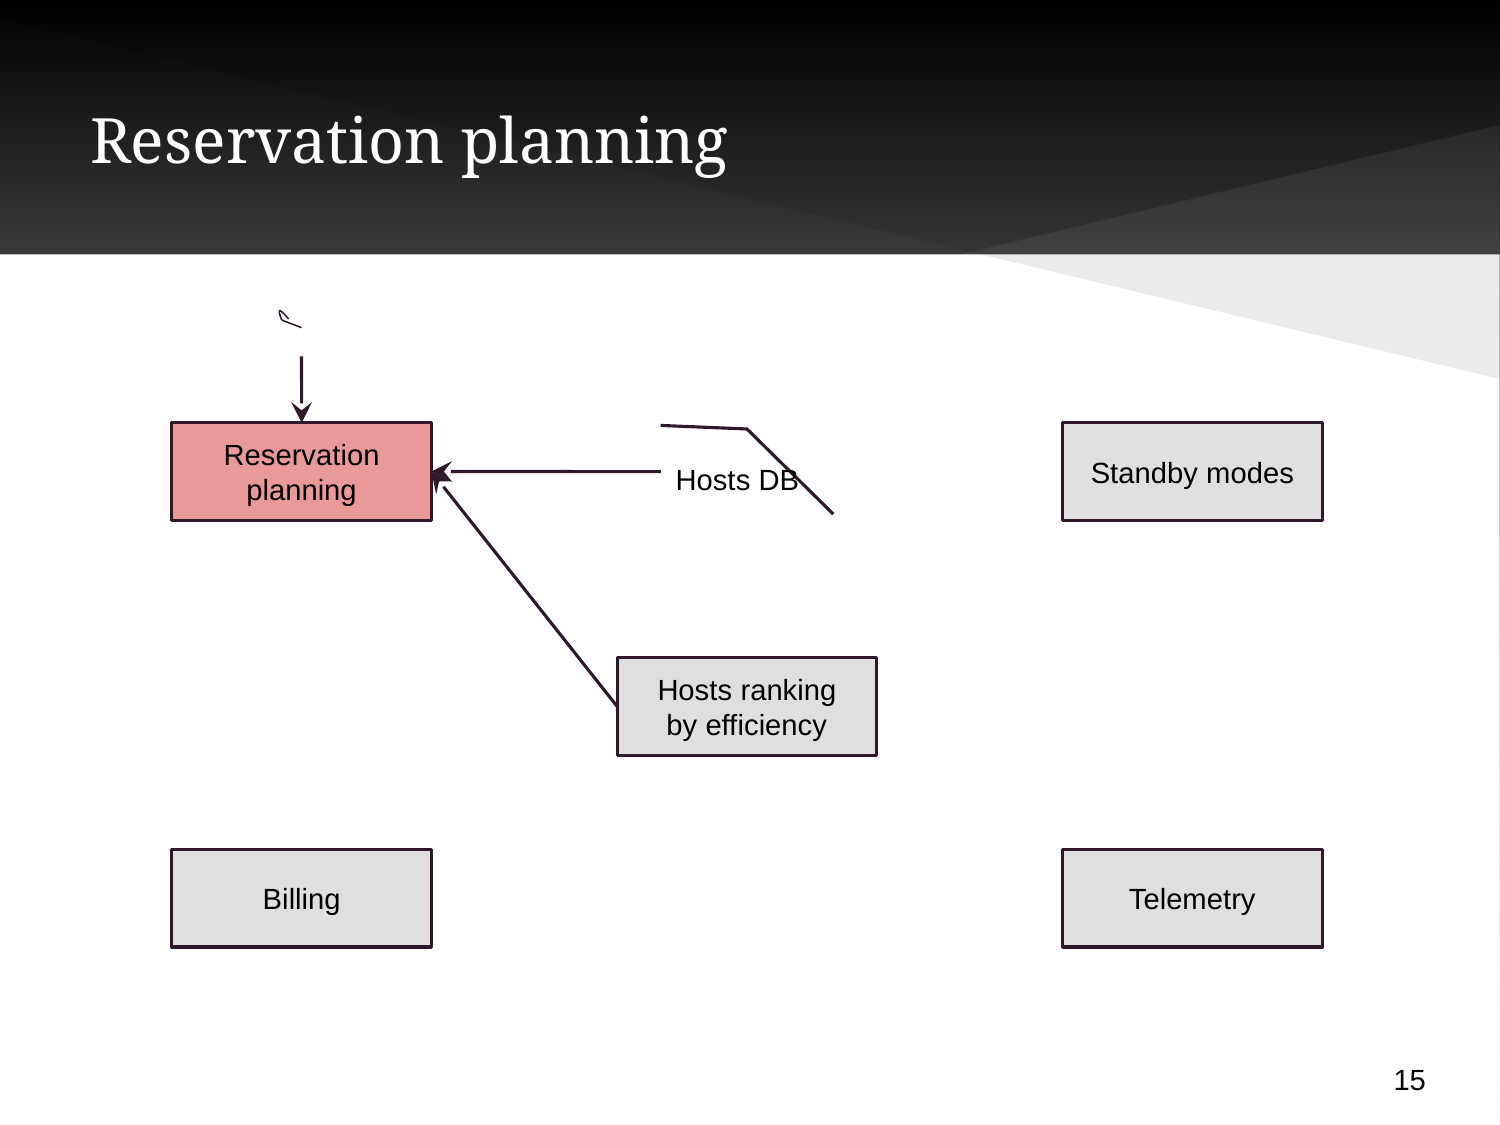

# Reservation planning
Hosts DB
Reservation
planning
Standby modes
Hosts ranking
by efficiency
Billing
Telemetry
15